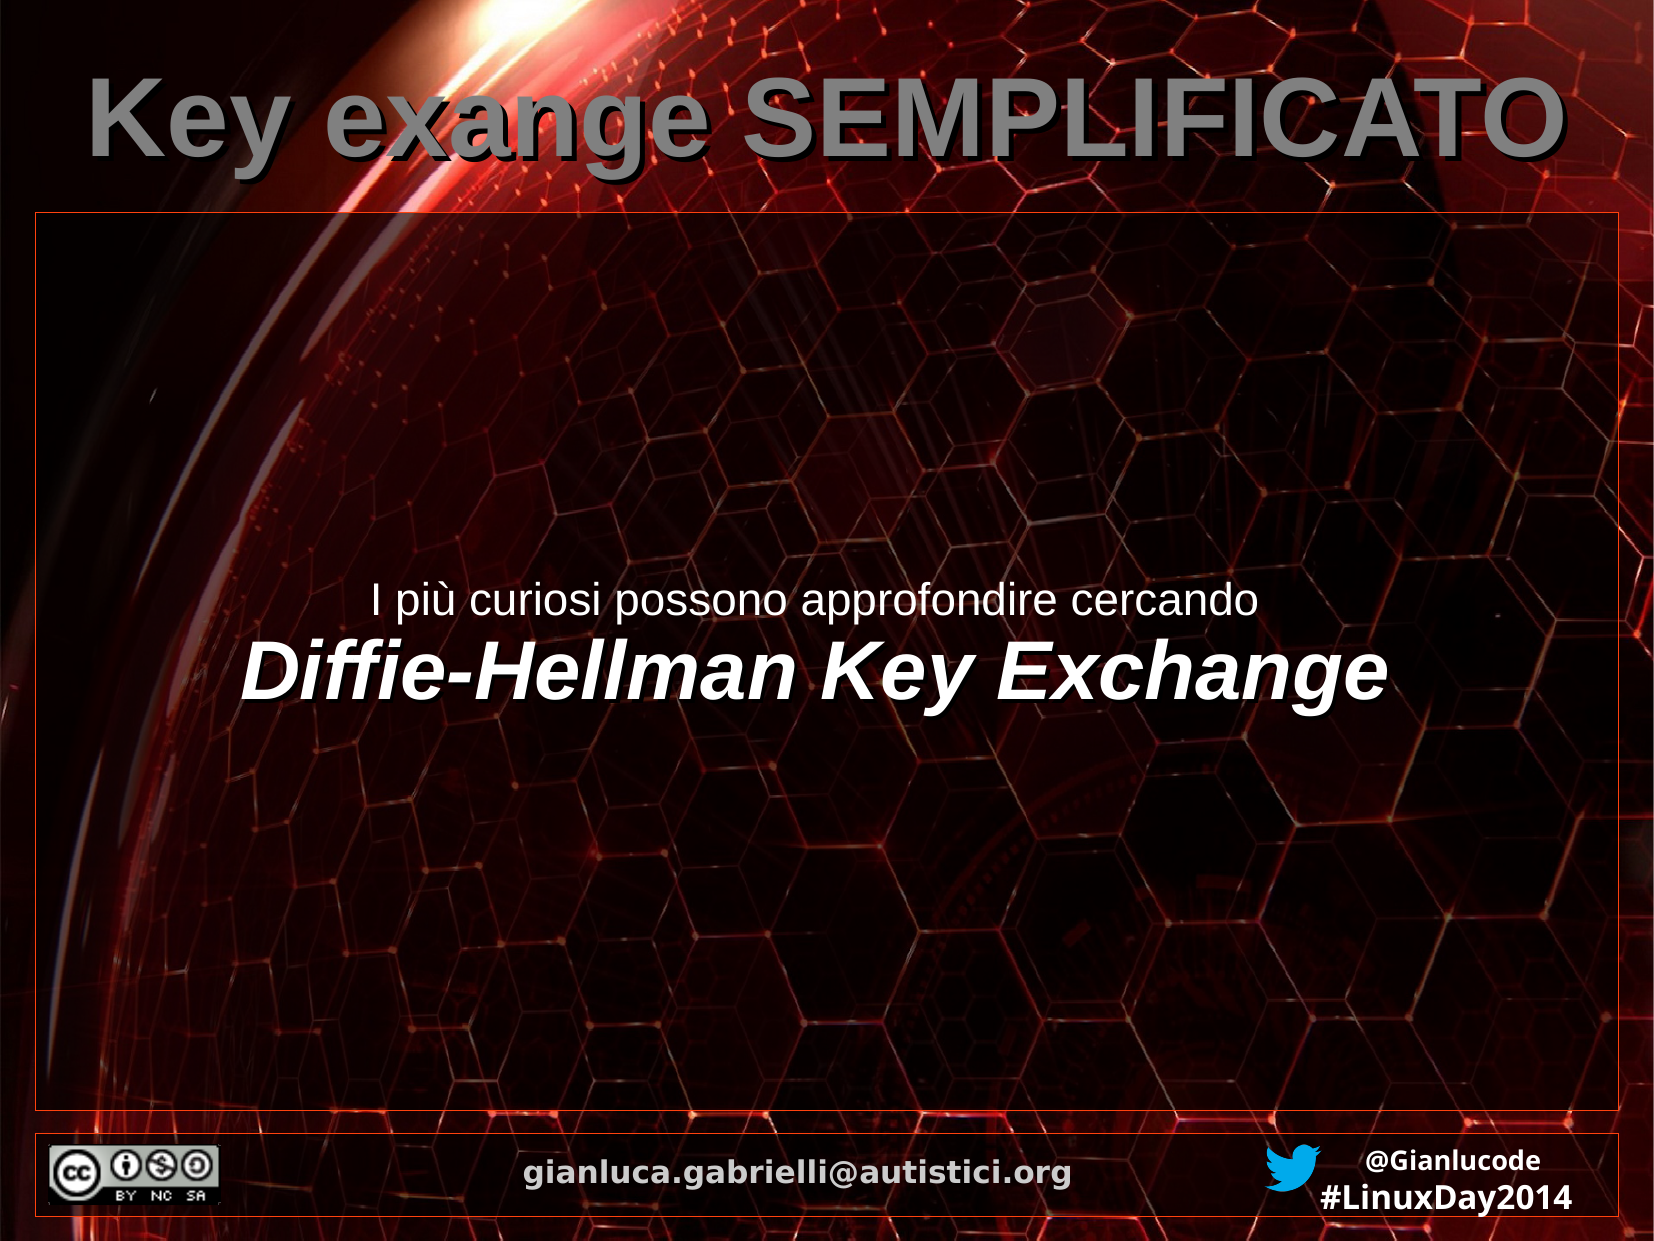

Key exange SEMPLIFICATO
I più curiosi possono approfondire cercando
Diffie-Hellman Key Exchange
@Gianlucode
gianluca.gabrielli@autistici.org
#LinuxDay2014